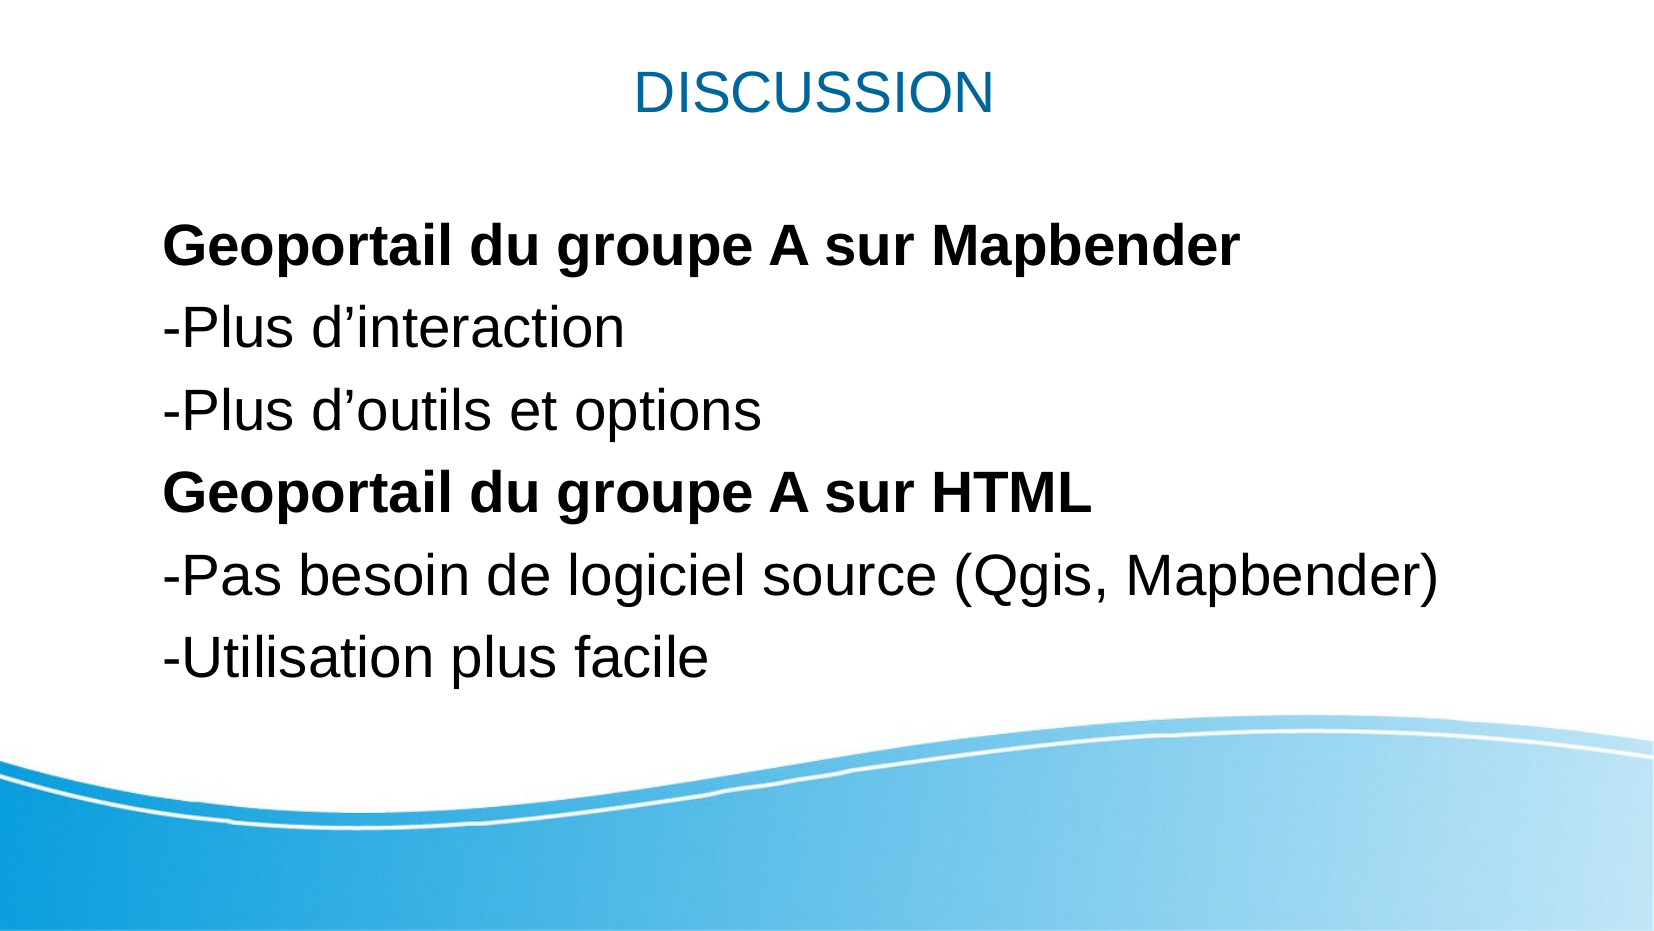

# DISCUSSION
Geoportail du groupe A sur Mapbender
-Plus d’interaction
-Plus d’outils et options
Geoportail du groupe A sur HTML
-Pas besoin de logiciel source (Qgis, Mapbender)
-Utilisation plus facile